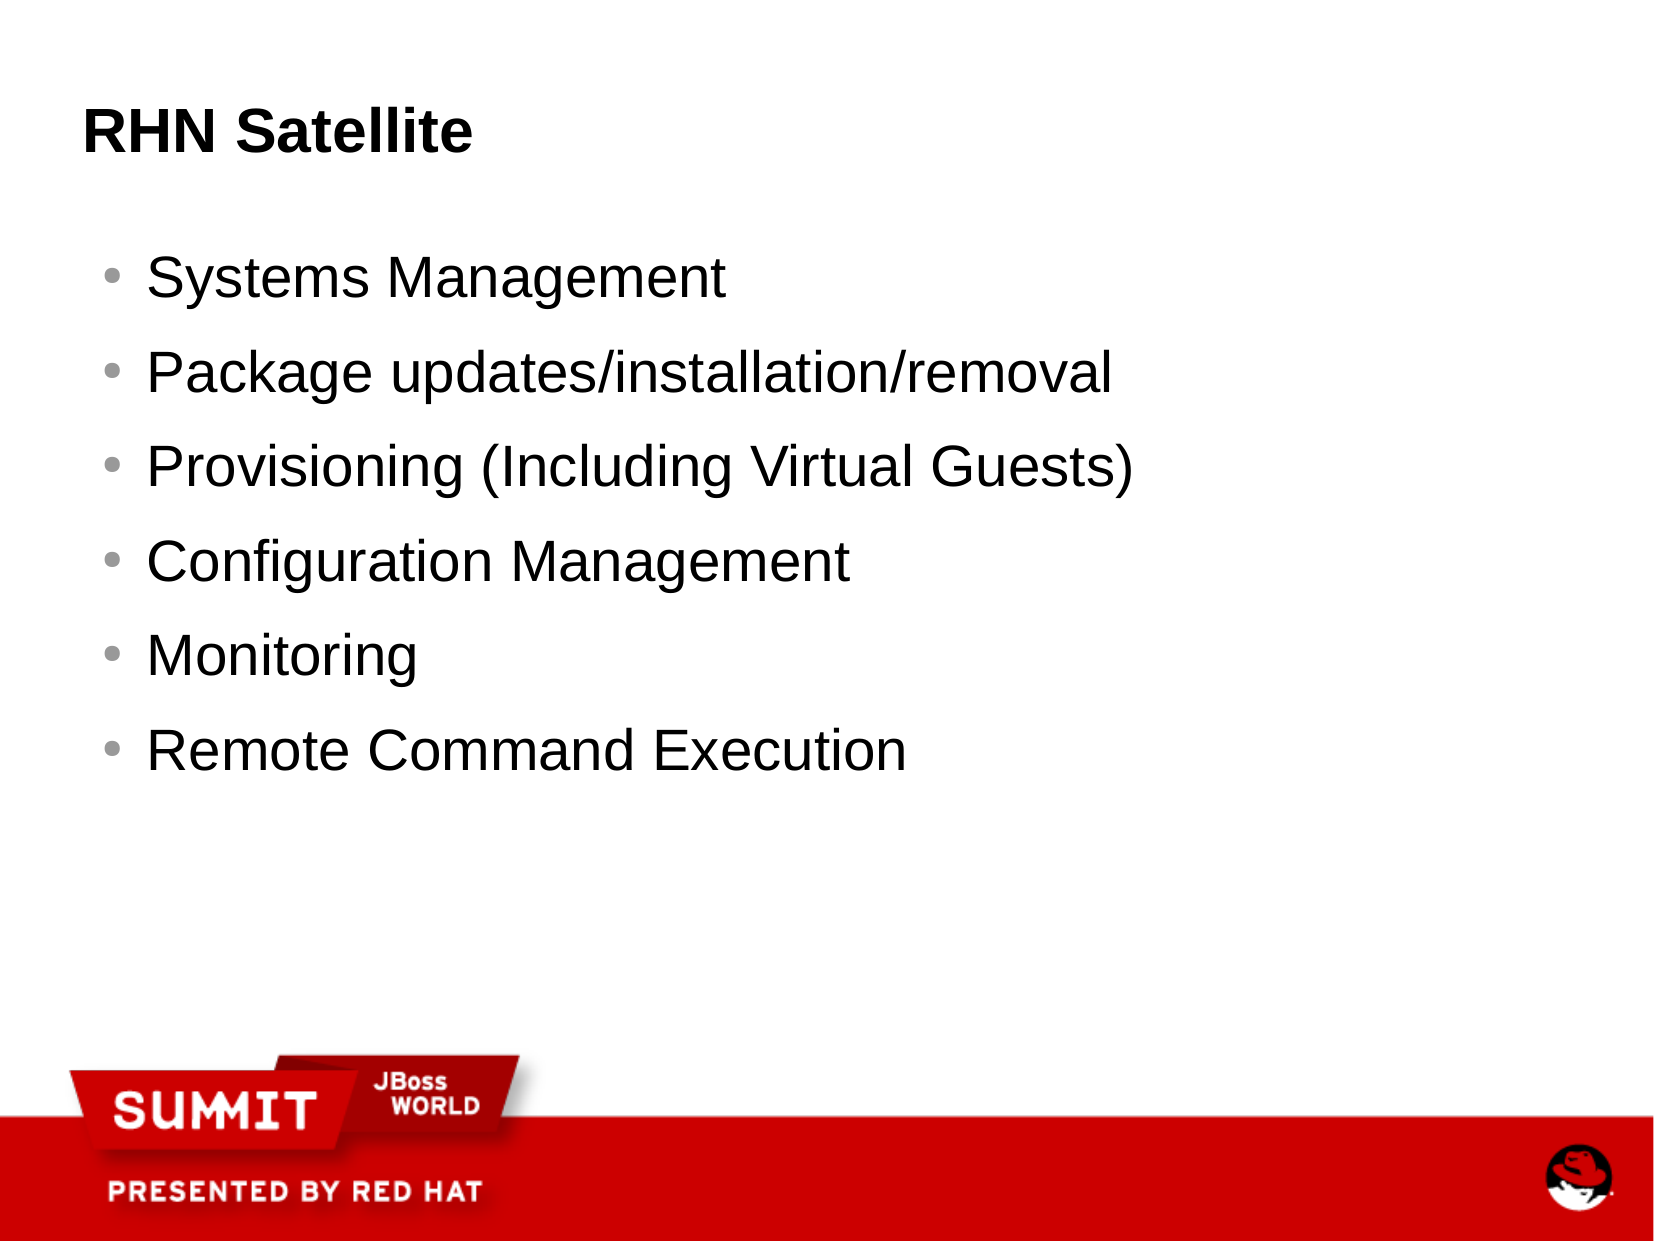

# RHN Satellite
Systems Management
Package updates/installation/removal
Provisioning (Including Virtual Guests)
Configuration Management
Monitoring
Remote Command Execution